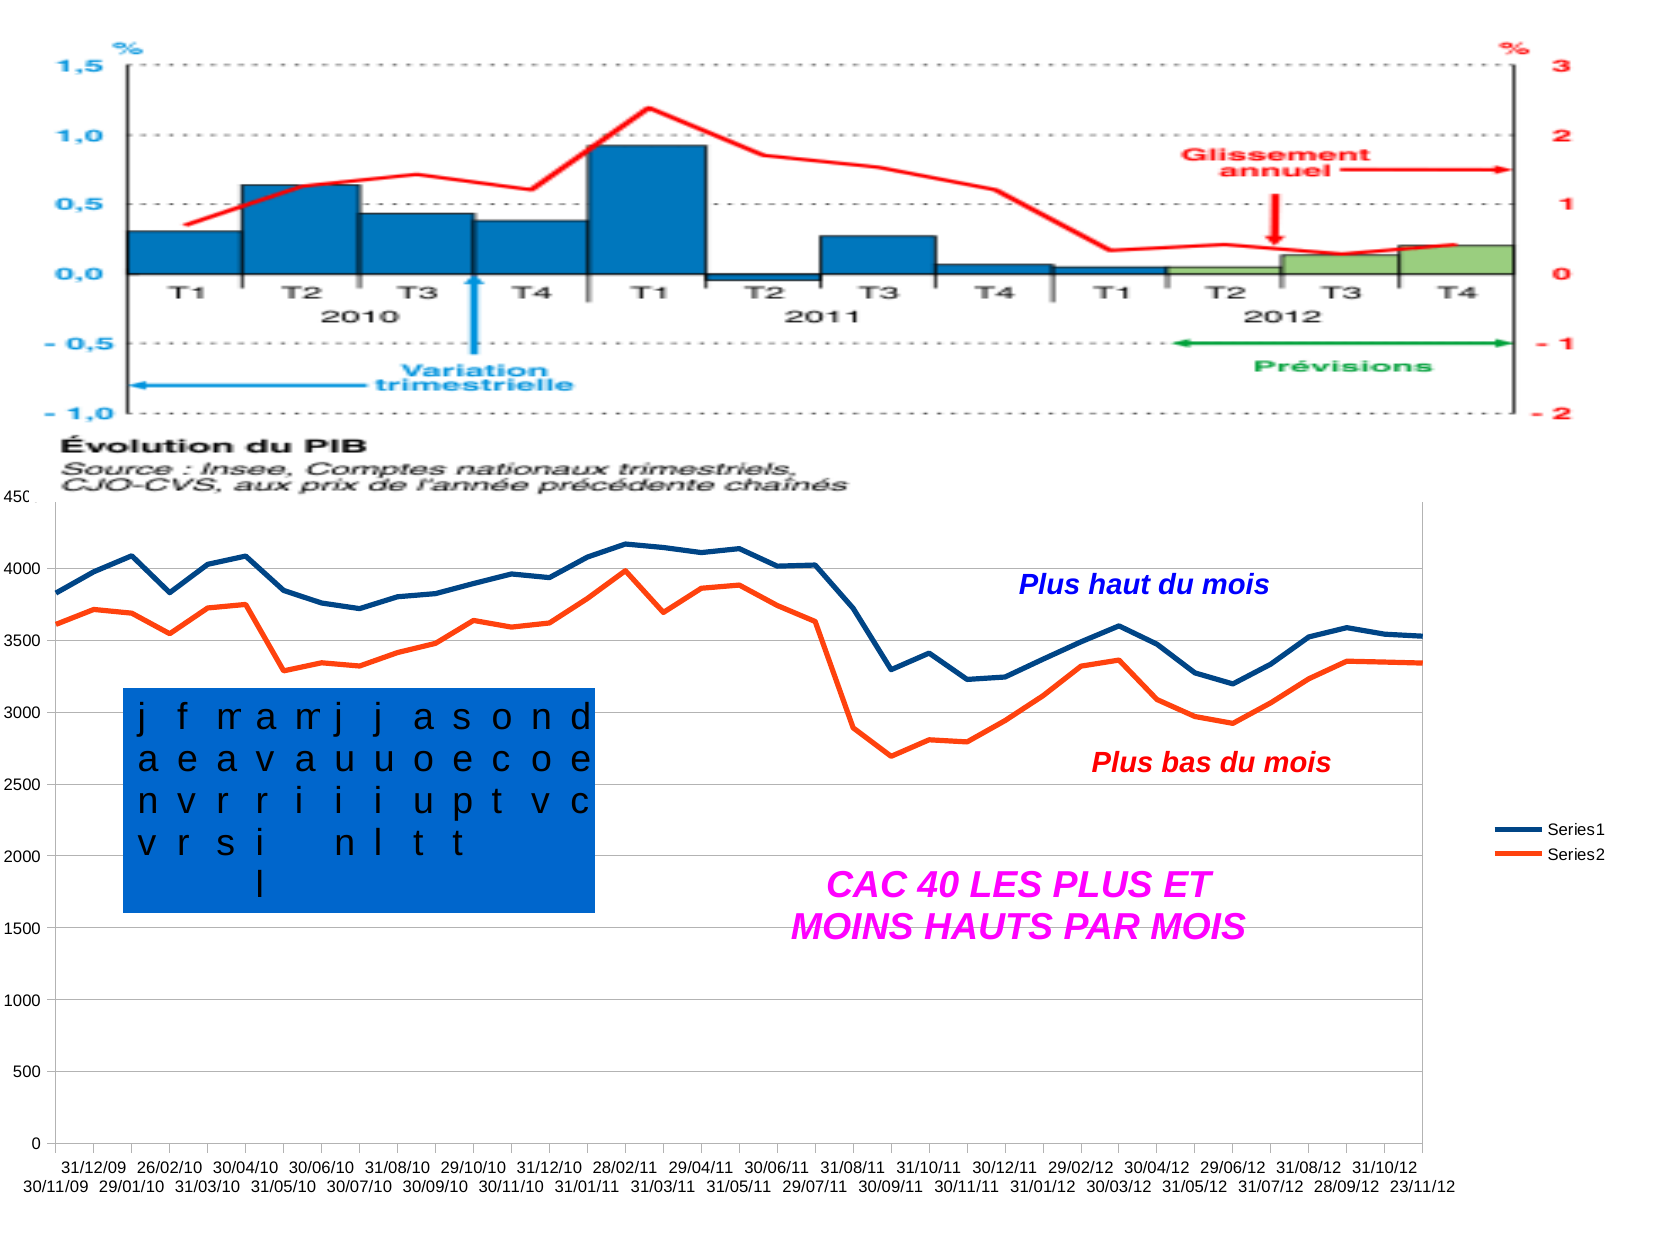

### Chart
| Category | | |
|---|---|---|
| 30/11/09 | 3828.69 | 3610.81 |
| 31/12/09 | 3976.92 | 3714.78 |
| 29/01/10 | 4088.18 | 3688.79 |
| 26/02/10 | 3831.38 | 3545.91 |
| 31/03/10 | 4028.64 | 3724.84 |
| 30/04/10 | 4086.0 | 3749.53 |
| 31/05/10 | 3847.21 | 3287.57 |
| 30/06/10 | 3759.54 | 3343.59 |
| 30/07/10 | 3720.63 | 3321.35 |
| 31/08/10 | 3802.94 | 3414.84 |
| 30/09/10 | 3824.98 | 3478.85 |
| 29/10/10 | 3894.91 | 3638.34 |
| 30/11/10 | 3961.7 | 3591.78 |
| 31/12/10 | 3936.06 | 3620.64 |
| 31/01/11 | 4079.3 | 3790.96 |
| 28/02/11 | 4169.87 | 3984.36 |
| 31/03/11 | 4145.73 | 3693.94 |
| 29/04/11 | 4110.41 | 3862.4 |
| 31/05/11 | 4137.97 | 3884.55 |
| 30/06/11 | 4015.85 | 3742.31 |
| 29/07/11 | 4023.59 | 3630.75 |
| 31/08/11 | 3722.59 | 2891.11 |
| 30/09/11 | 3295.54 | 2693.21 |
| 31/10/11 | 3411.22 | 2808.22 |
| 30/11/11 | 3228.11 | 2793.22 |
| 30/12/11 | 3244.89 | 2941.4 |
| 31/01/12 | 3368.66 | 3114.45 |
| 29/02/12 | 3489.48 | 3320.32 |
| 30/03/12 | 3600.48 | 3362.56 |
| 30/04/12 | 3473.2 | 3088.36 |
| 31/05/12 | 3273.72 | 2970.1 |
| 29/06/12 | 3196.65 | 2922.26 |
| 31/07/12 | 3334.82 | 3065.47 |
| 31/08/12 | 3523.85 | 3232.46 |
| 28/09/12 | 3588.02 | 3354.82 |
| 31/10/12 | 3542.58 | 3348.62 |
| 23/11/12 | 3528.8 | 3341.52 |Plus haut du mois
| janv | fevr | mars | avril | mai | juin | juil | aout | sept | oct | nov | dec |
| --- | --- | --- | --- | --- | --- | --- | --- | --- | --- | --- | --- |
Plus bas du mois
CAC 40 LES PLUS ET MOINS HAUTS PAR MOIS